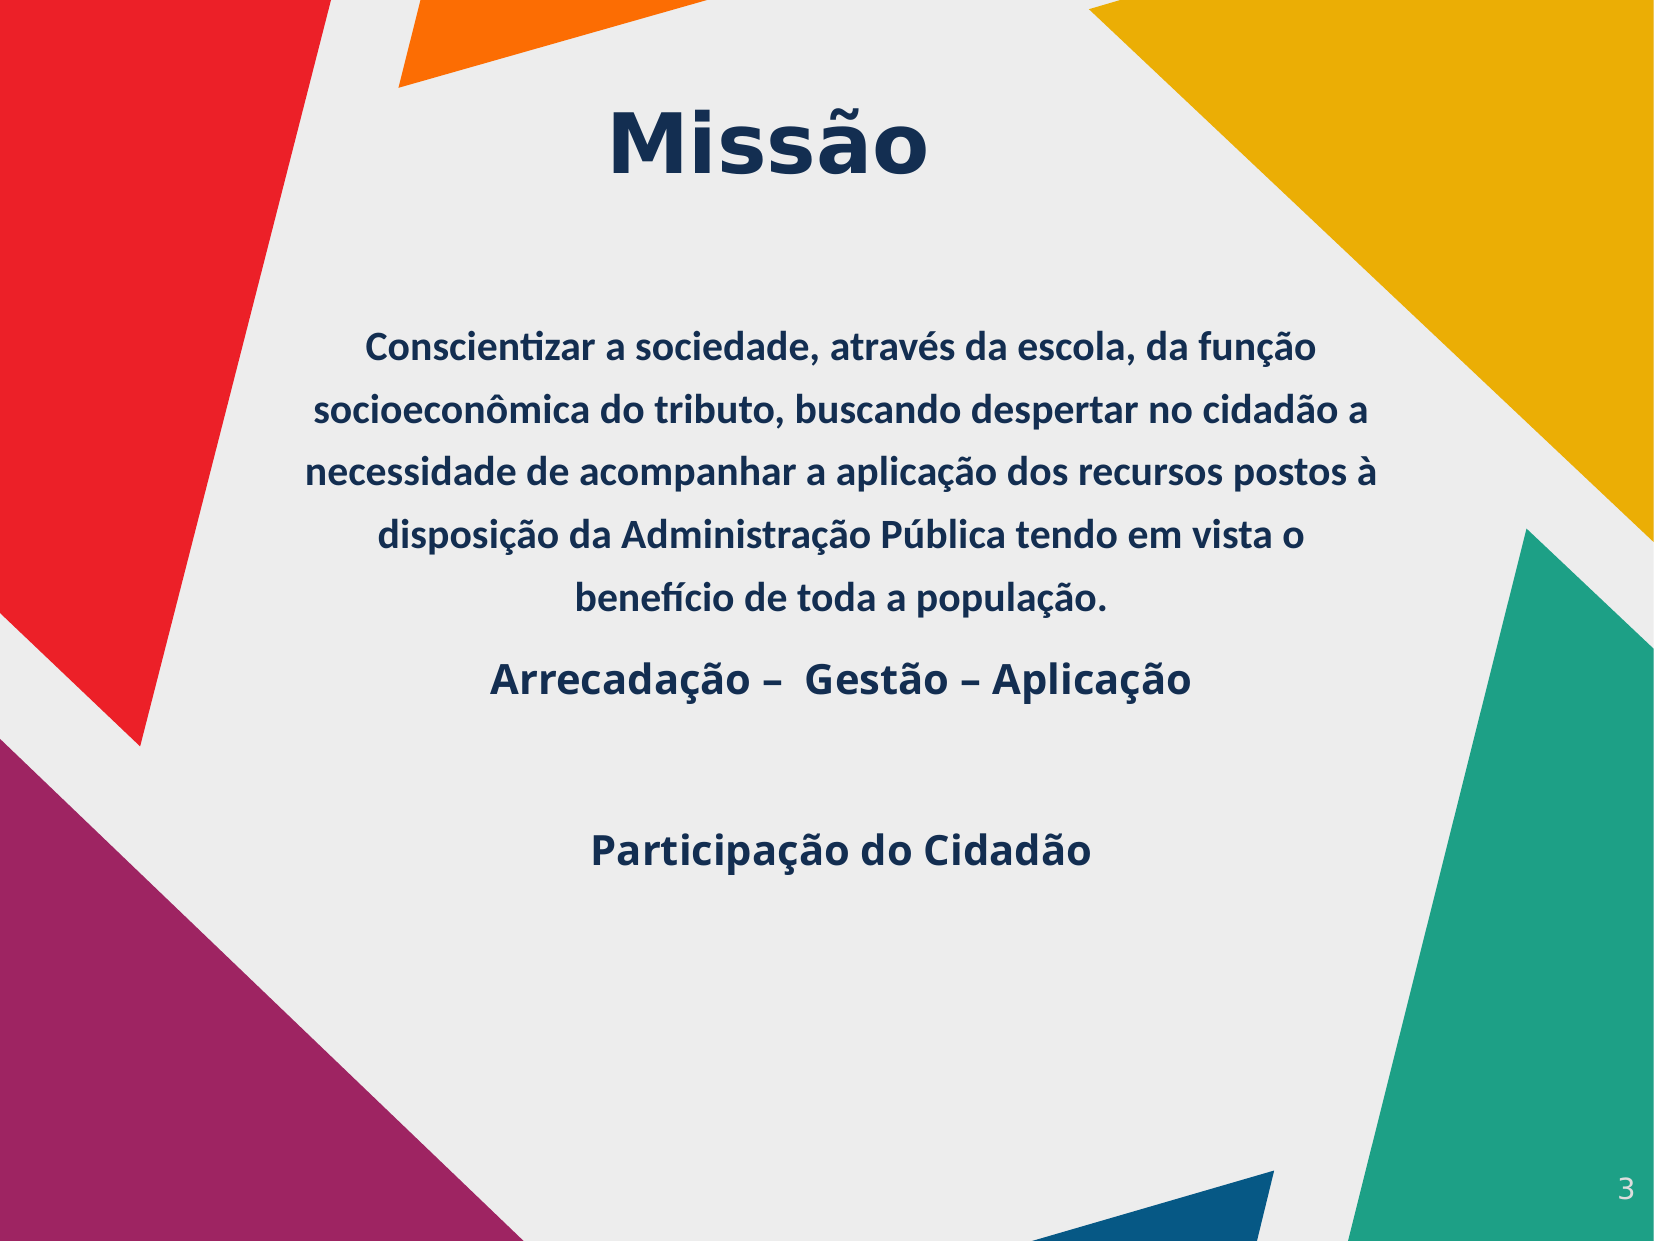

Missão
Conscientizar a sociedade, através da escola, da função socioeconômica do tributo, buscando despertar no cidadão a necessidade de acompanhar a aplicação dos recursos postos à disposição da Administração Pública tendo em vista o benefício de toda a população.
Arrecadação – Gestão – Aplicação
Participação do Cidadão
3